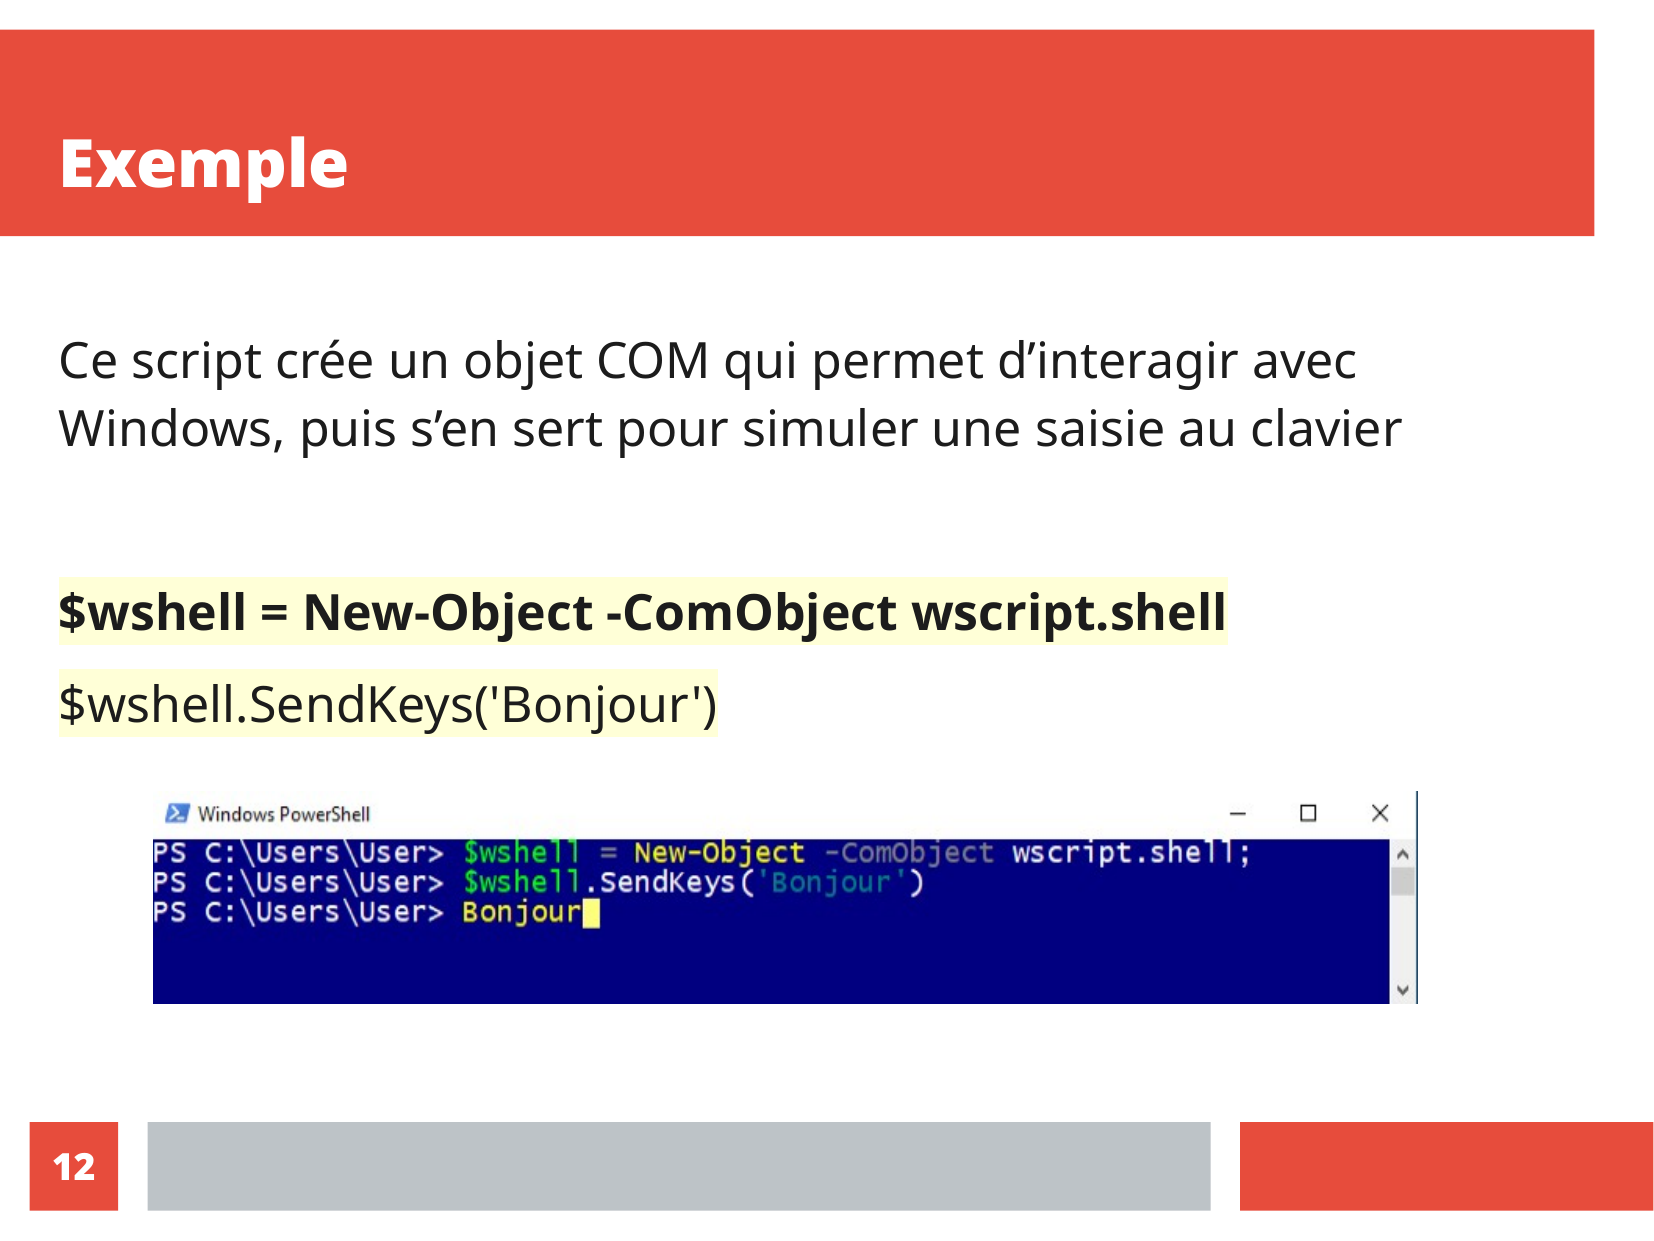

# Exemple
Ce script crée un objet COM qui permet d’interagir avec Windows, puis s’en sert pour simuler une saisie au clavier
$wshell = New-Object -ComObject wscript.shell
$wshell.SendKeys('Bonjour')
12